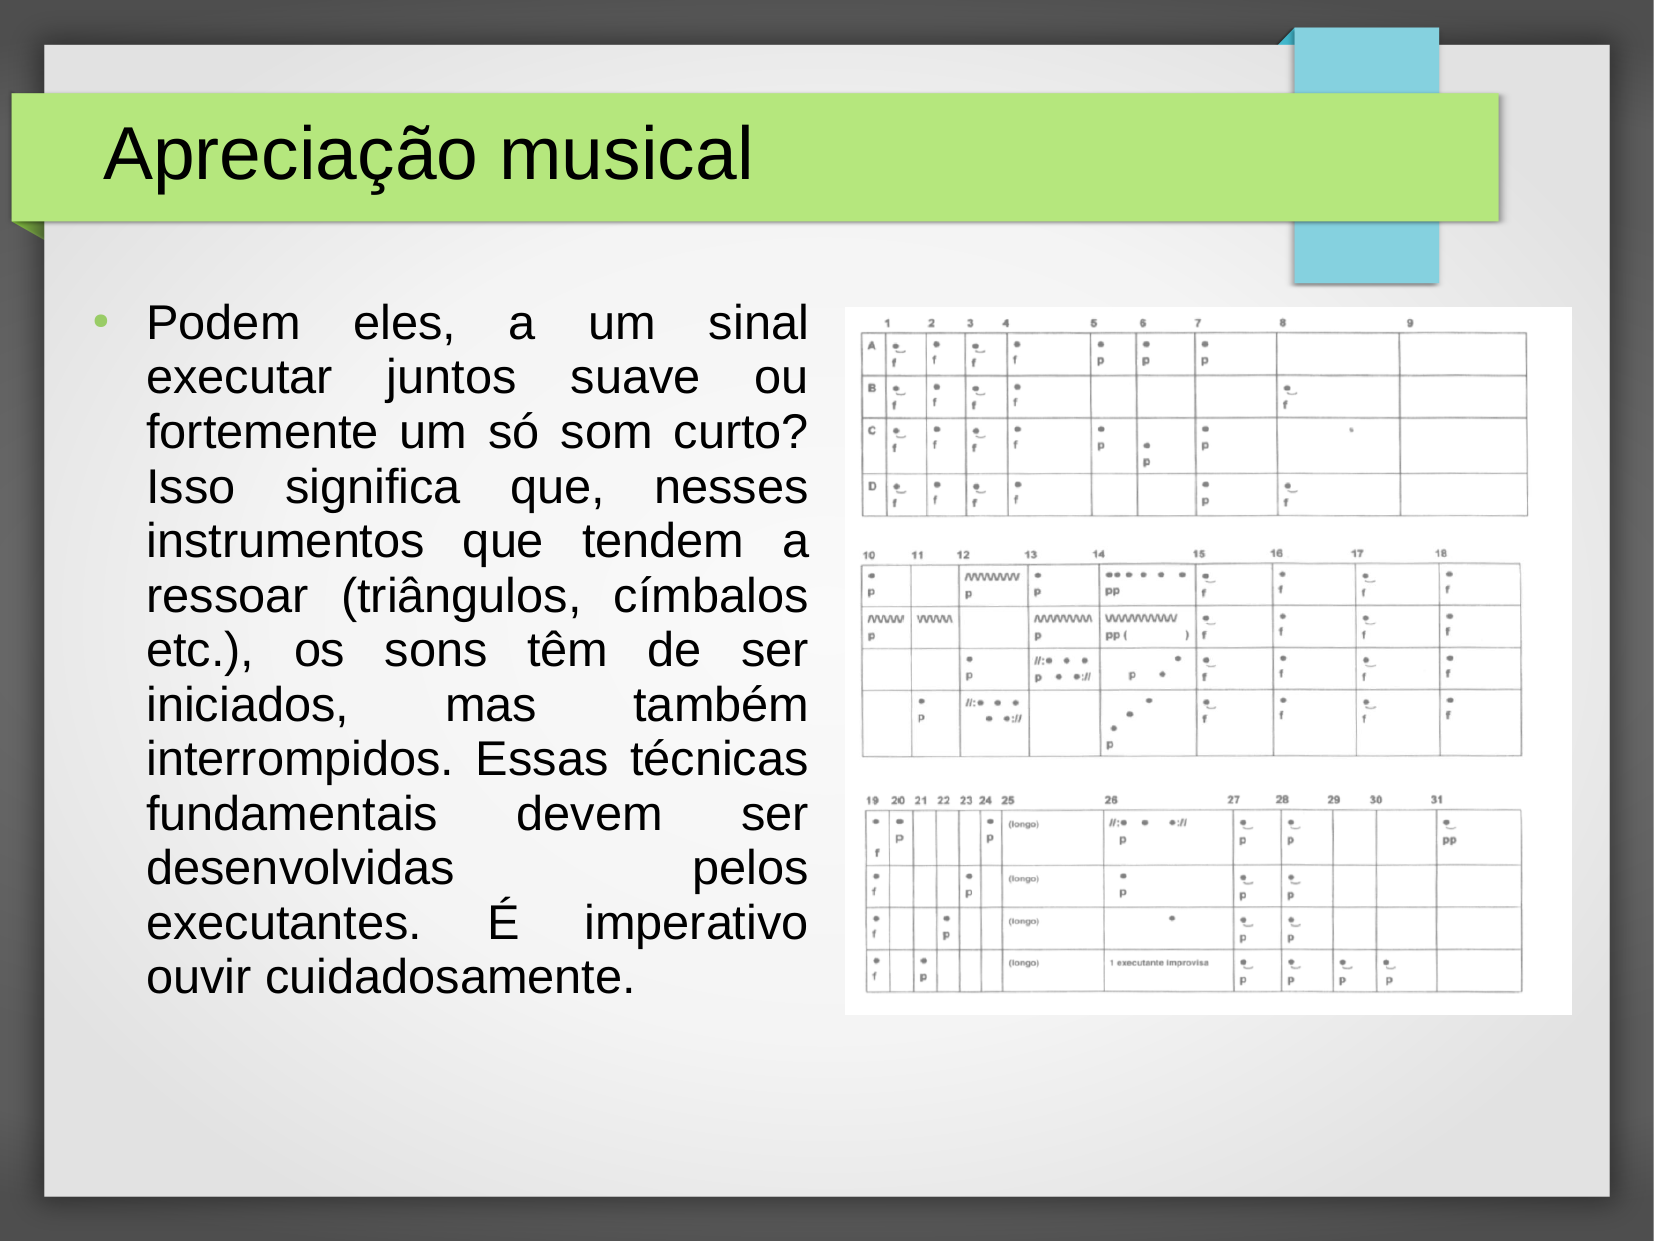

# Apreciação musical
Podem eles, a um sinal executar juntos suave ou fortemente um só som curto? Isso significa que, nesses instrumentos que tendem a ressoar (triângulos, címbalos etc.), os sons têm de ser iniciados, mas também interrompidos. Essas técnicas fundamentais devem ser desenvolvidas pelos executantes. É imperativo ouvir cuidadosamente.